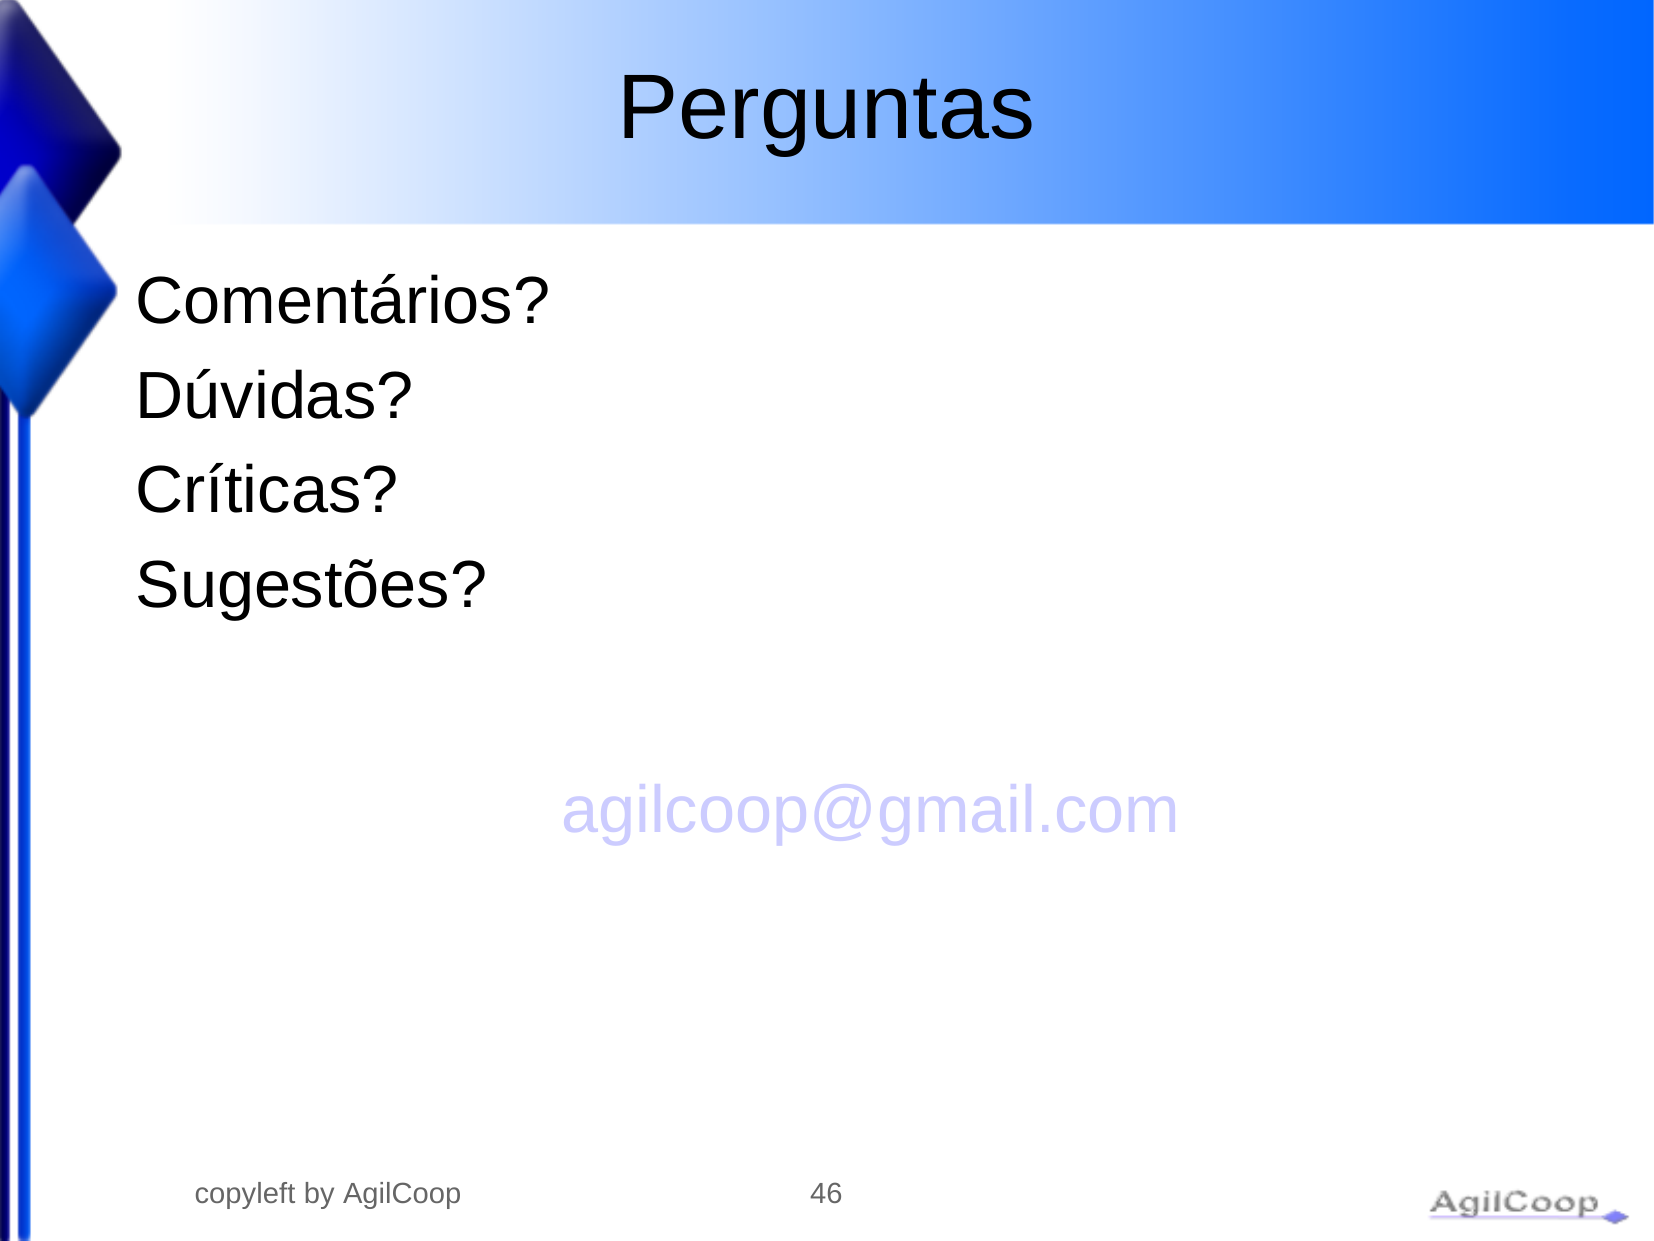

# Perguntas
Comentários?
Dúvidas?
Críticas?
Sugestões?
agilcoop@gmail.com
copyleft by AgilCoop
46